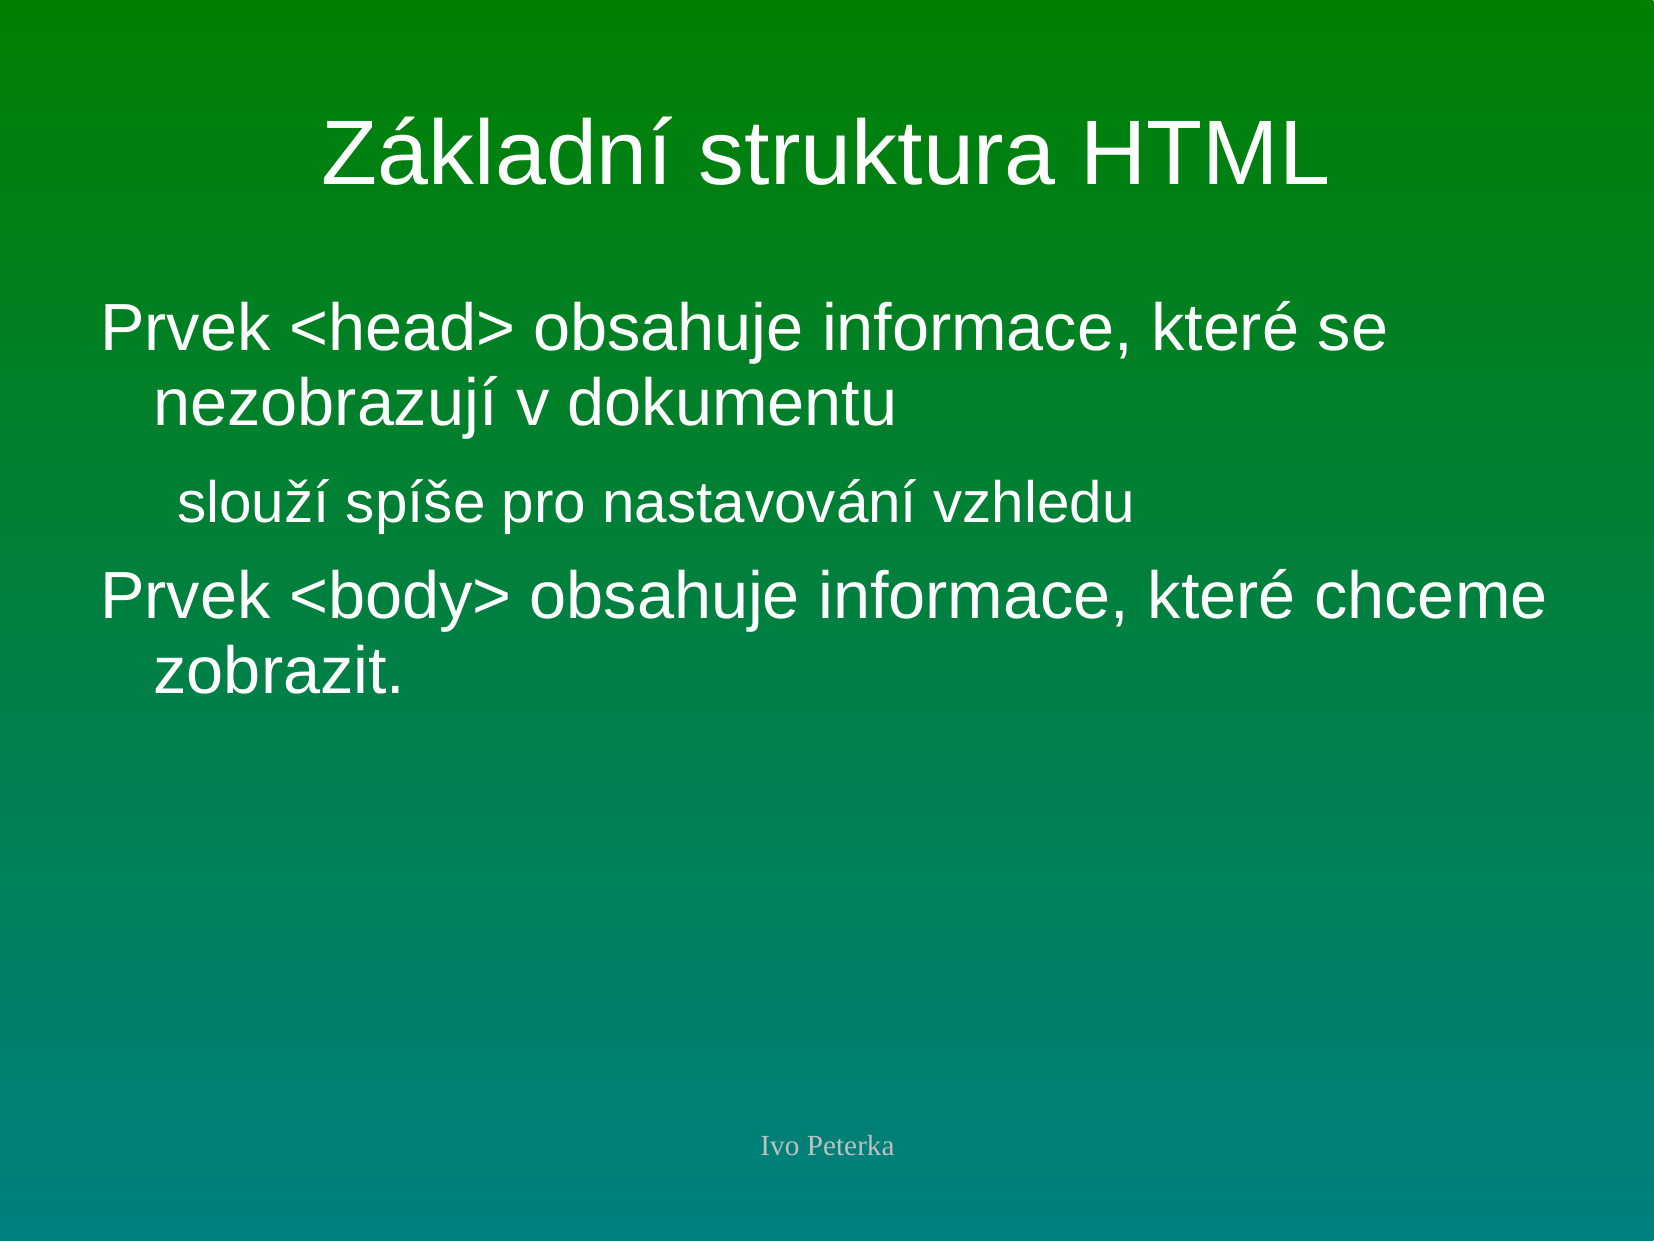

# Základní struktura HTML
Prvek <head> obsahuje informace, které se nezobrazují v dokumentu
slouží spíše pro nastavování vzhledu
Prvek <body> obsahuje informace, které chceme zobrazit.